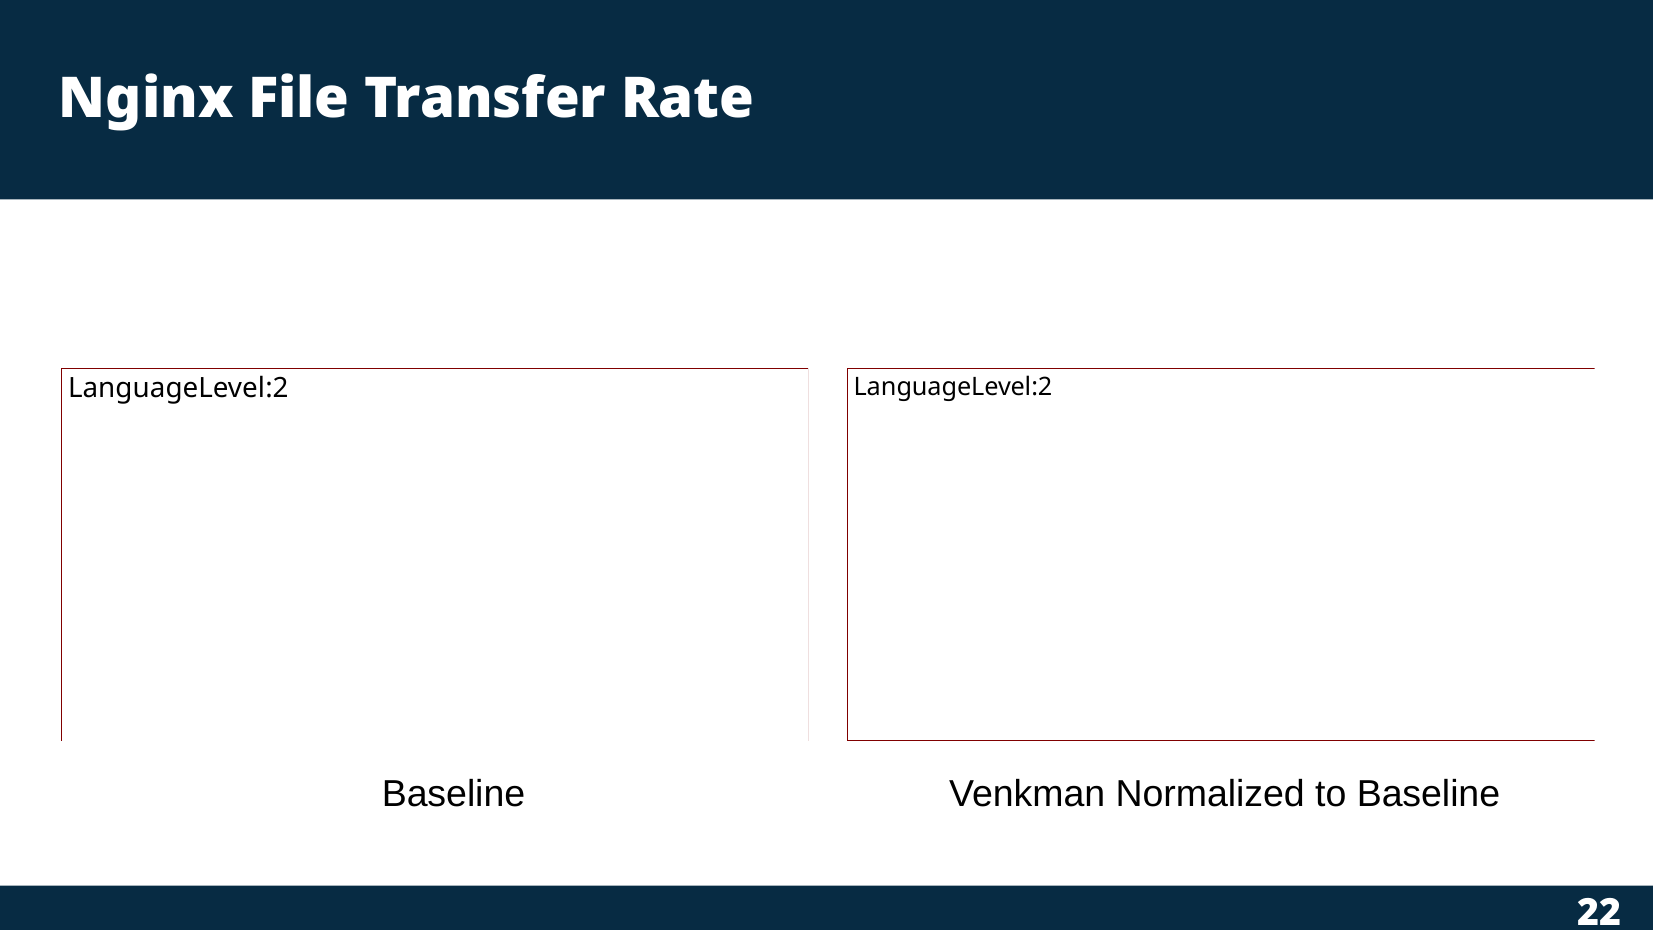

# Nginx File Transfer Rate
Baseline
Venkman Normalized to Baseline